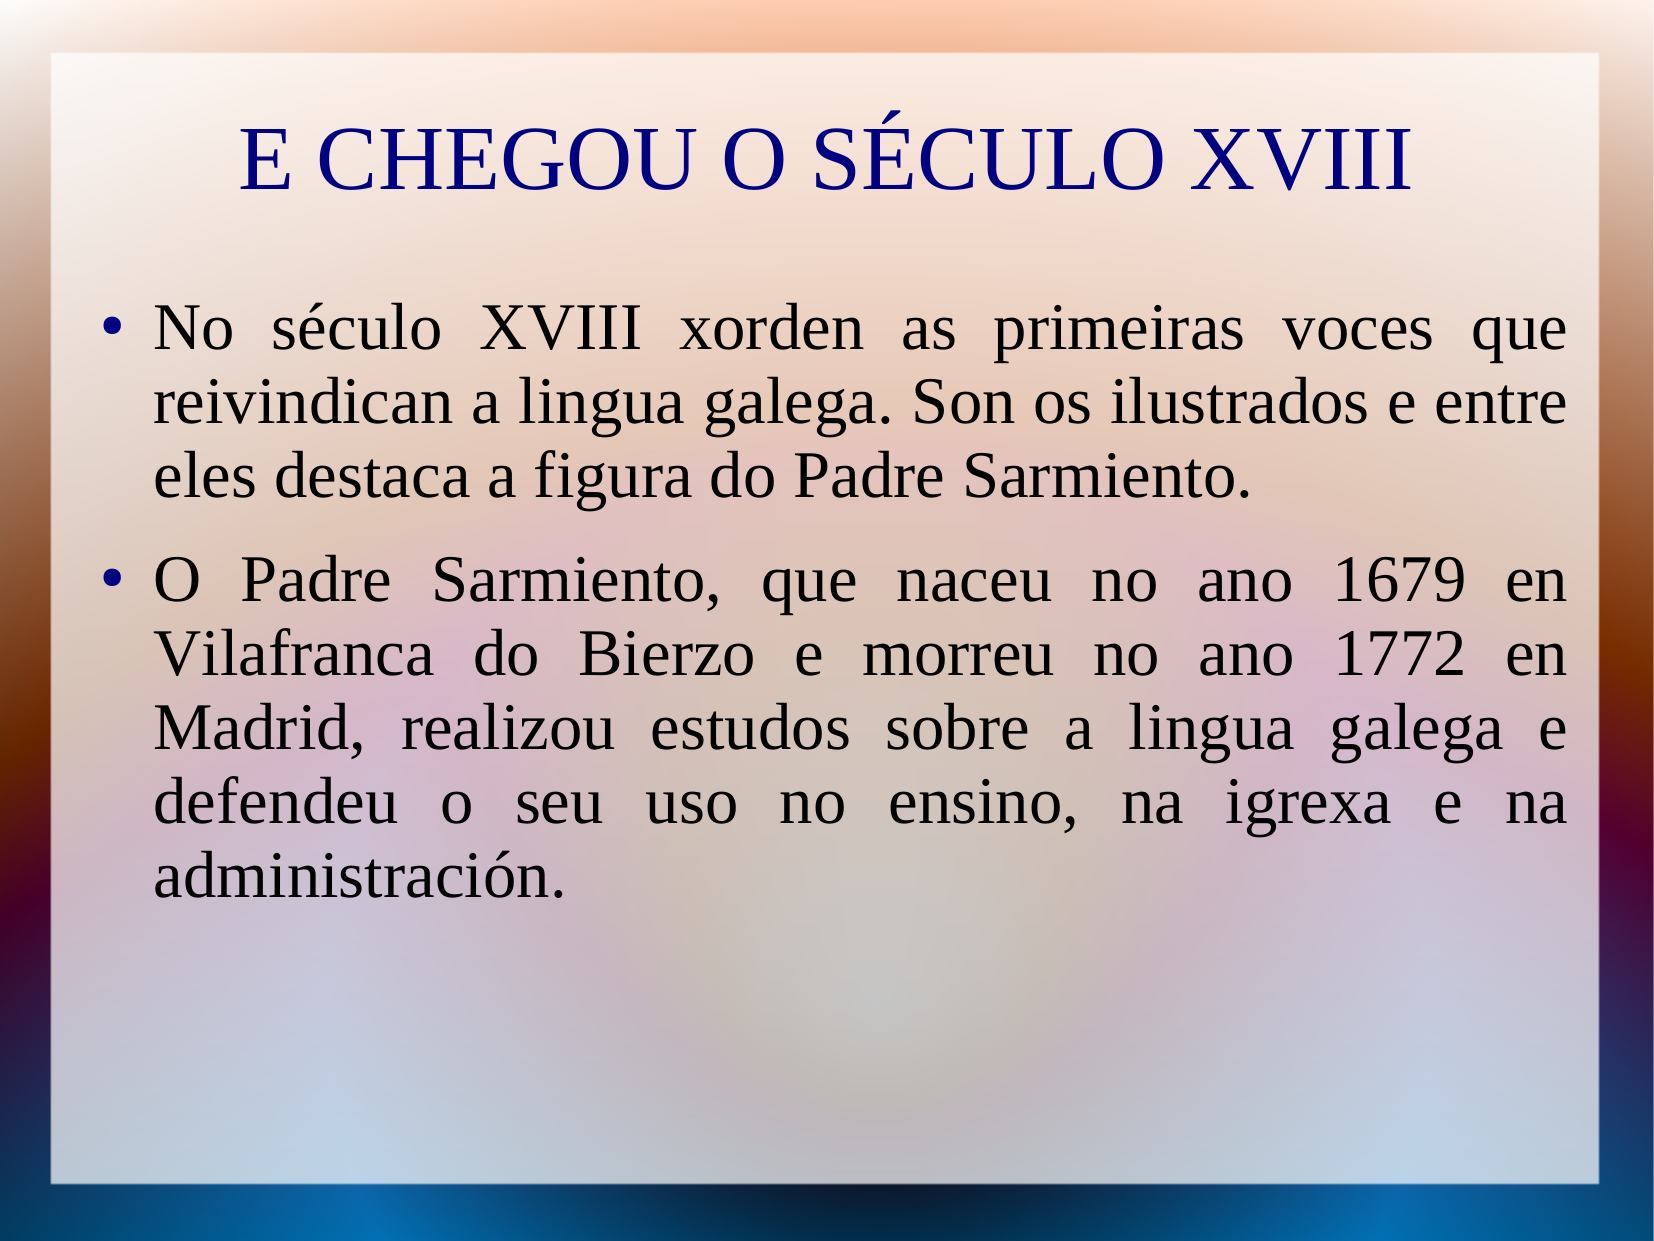

# E CHEGOU O SÉCULO XVIII
No século XVIII xorden as primeiras voces que reivindican a lingua galega. Son os ilustrados e entre eles destaca a figura do Padre Sarmiento.
O Padre Sarmiento, que naceu no ano 1679 en Vilafranca do Bierzo e morreu no ano 1772 en Madrid, realizou estudos sobre a lingua galega e defendeu o seu uso no ensino, na igrexa e na administración.